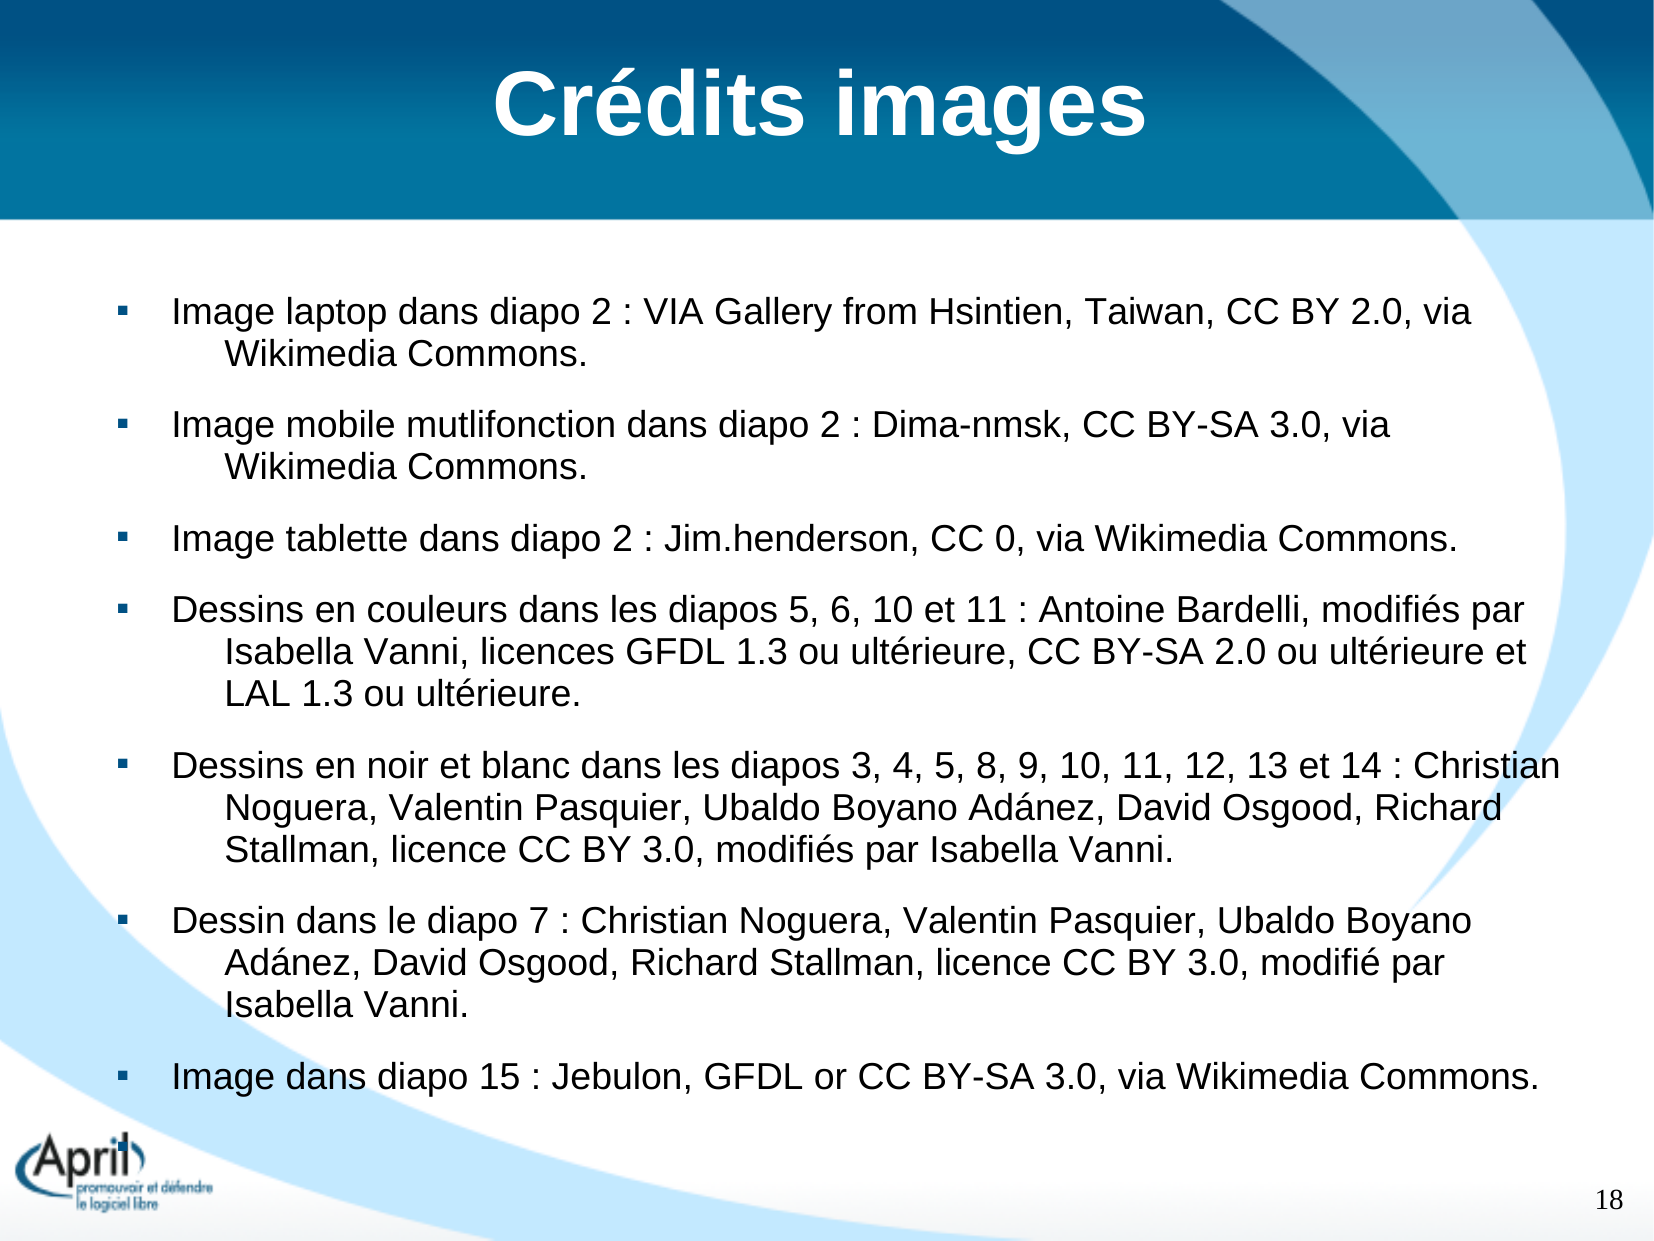

# Crédits images
Image laptop dans diapo 2 : VIA Gallery from Hsintien, Taiwan, CC BY 2.0, via Wikimedia Commons.
Image mobile mutlifonction dans diapo 2 : Dima-nmsk, CC BY-SA 3.0, via Wikimedia Commons.
Image tablette dans diapo 2 : Jim.henderson, CC 0, via Wikimedia Commons.
Dessins en couleurs dans les diapos 5, 6, 10 et 11 : Antoine Bardelli, modifiés par Isabella Vanni, licences GFDL 1.3 ou ultérieure, CC BY-SA 2.0 ou ultérieure et LAL 1.3 ou ultérieure.
Dessins en noir et blanc dans les diapos 3, 4, 5, 8, 9, 10, 11, 12, 13 et 14 : Christian Noguera, Valentin Pasquier, Ubaldo Boyano Adánez, David Osgood, Richard Stallman, licence CC BY 3.0, modifiés par Isabella Vanni.
Dessin dans le diapo 7 : Christian Noguera, Valentin Pasquier, Ubaldo Boyano Adánez, David Osgood, Richard Stallman, licence CC BY 3.0, modifié par Isabella Vanni.
Image dans diapo 15 : Jebulon, GFDL or CC BY-SA 3.0, via Wikimedia Commons.
18